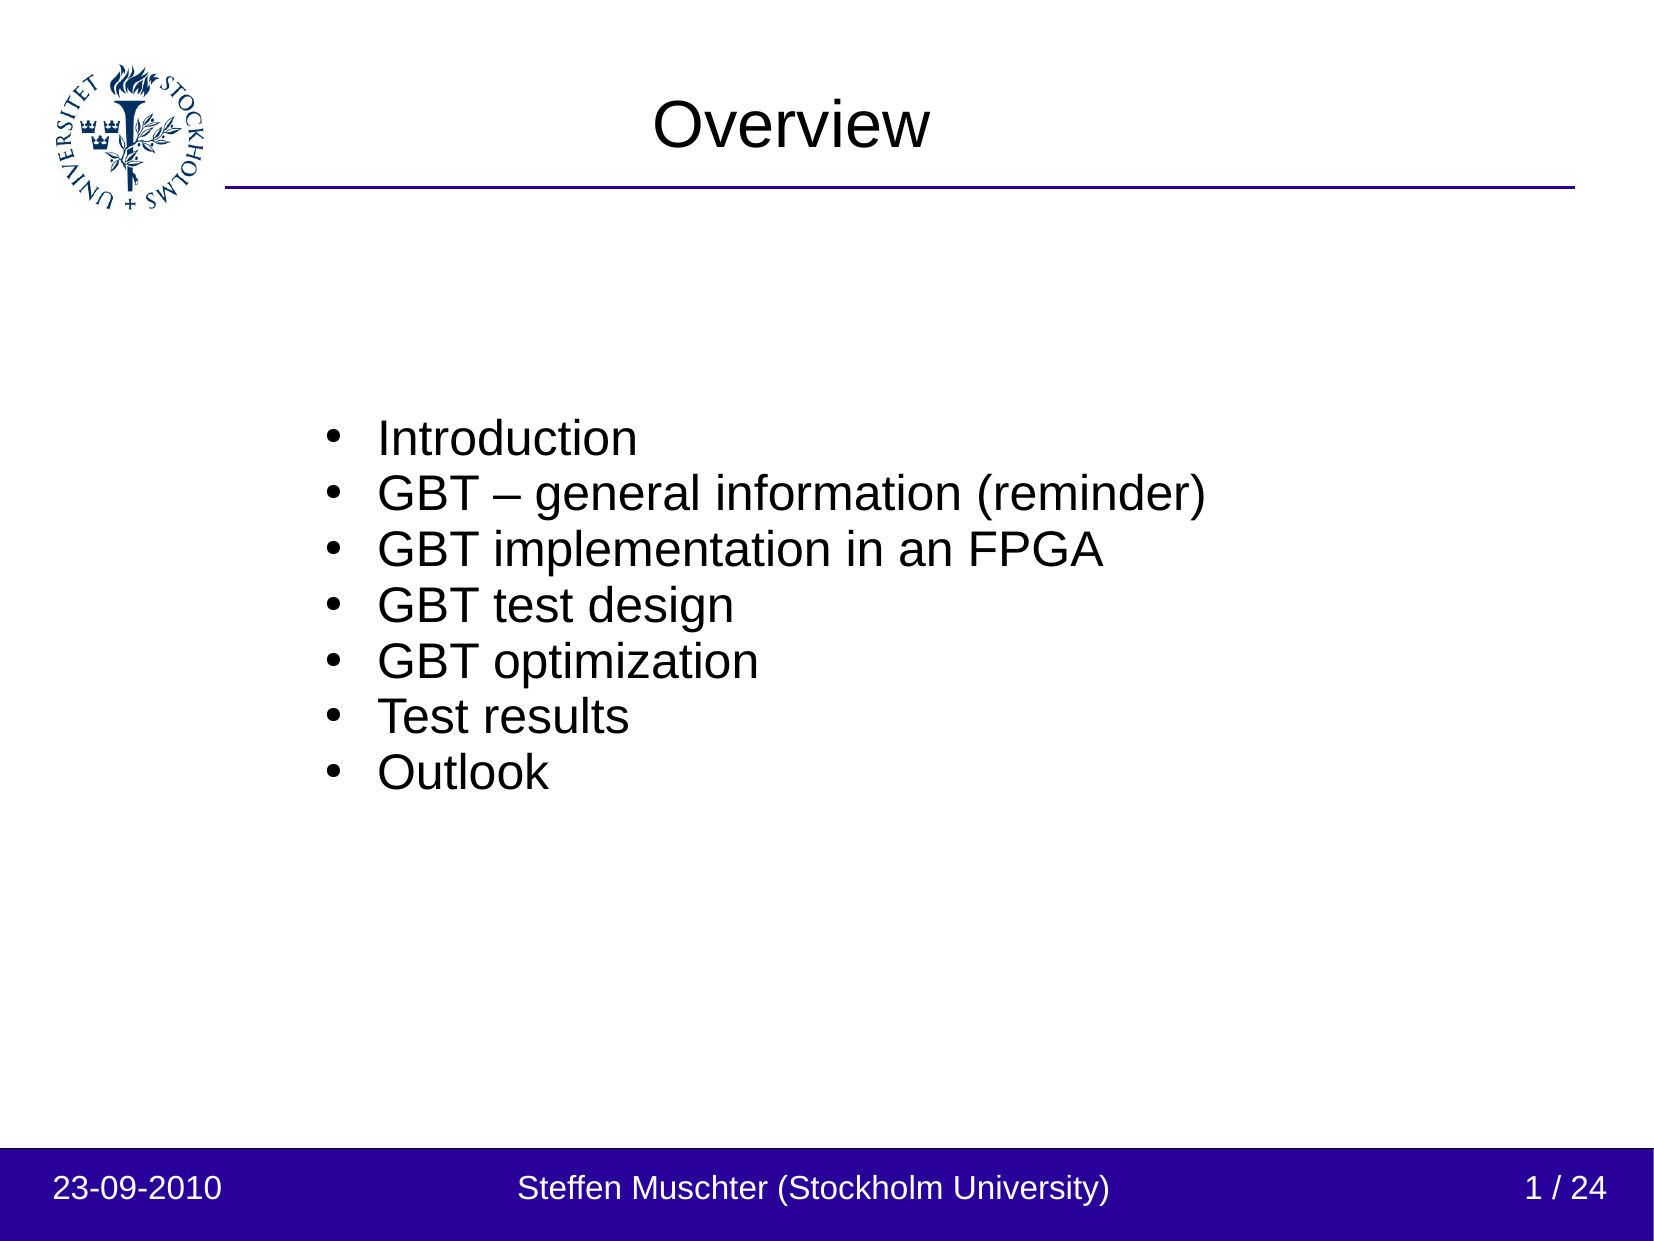

Overview
Introduction
GBT – general information (reminder)
GBT implementation in an FPGA
GBT test design
GBT optimization
Test results
Outlook
1 / 24